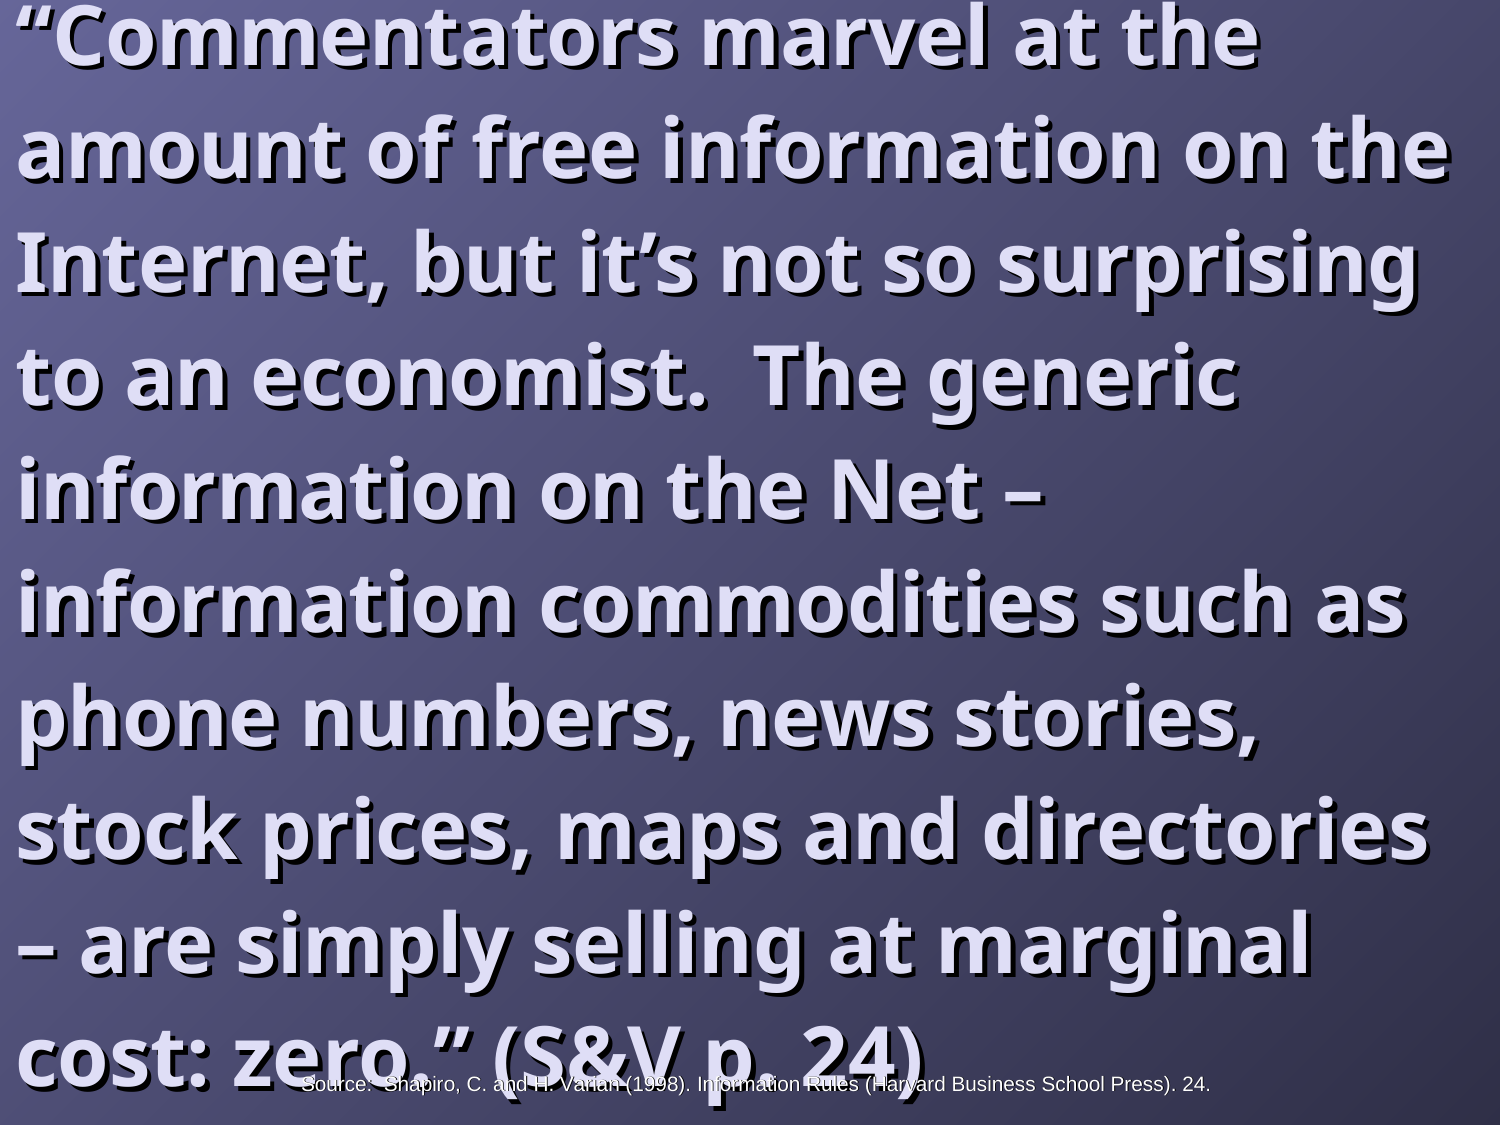

# “Commentators marvel at the amount of free information on the Internet, but it’s not so surprising to an economist. The generic information on the Net – information commodities such as phone numbers, news stories, stock prices, maps and directories – are simply selling at marginal cost: zero.” (S&V p. 24)
Source: Shapiro, C. and H. Varian (1998). Information Rules (Harvard Business School Press). 24.